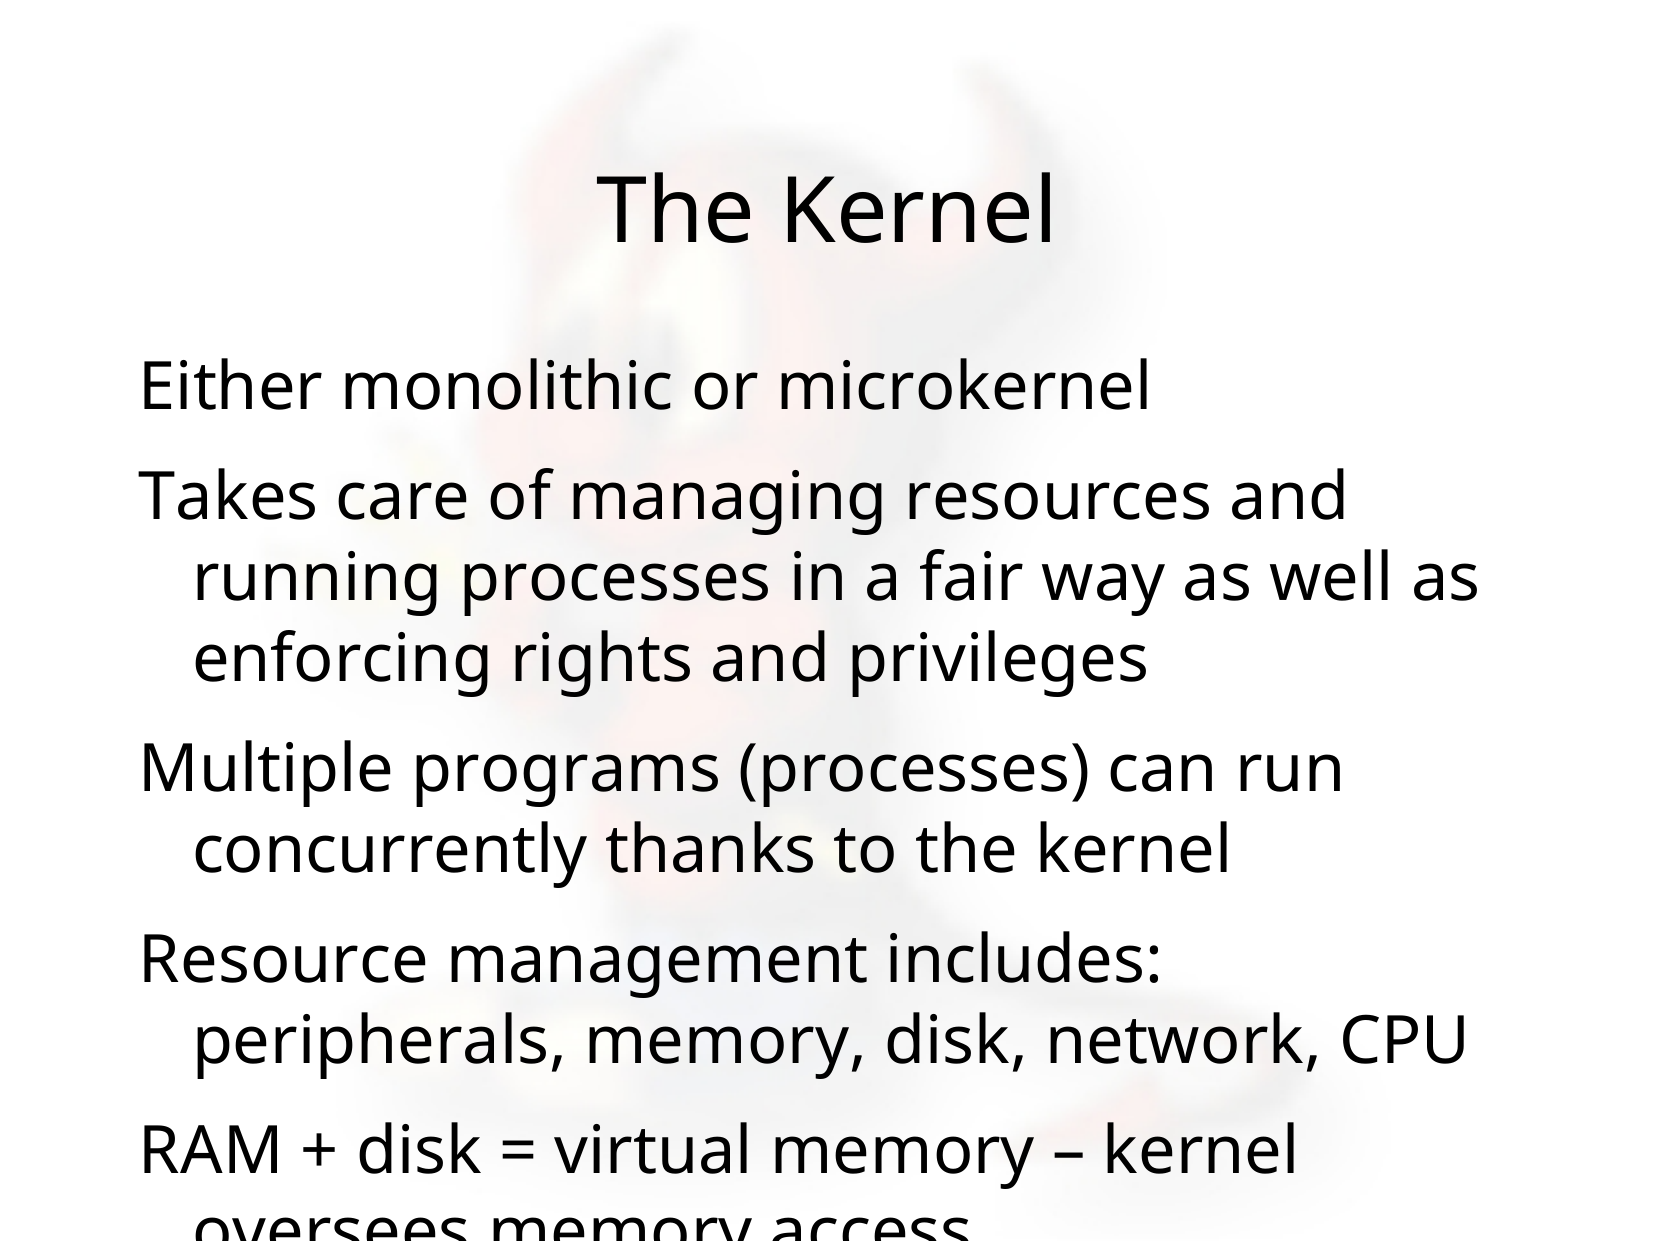

# The Kernel
Either monolithic or microkernel
Takes care of managing resources and running processes in a fair way as well as enforcing rights and privileges
Multiple programs (processes) can run concurrently thanks to the kernel
Resource management includes: peripherals, memory, disk, network, CPU
RAM + disk = virtual memory – kernel oversees memory access